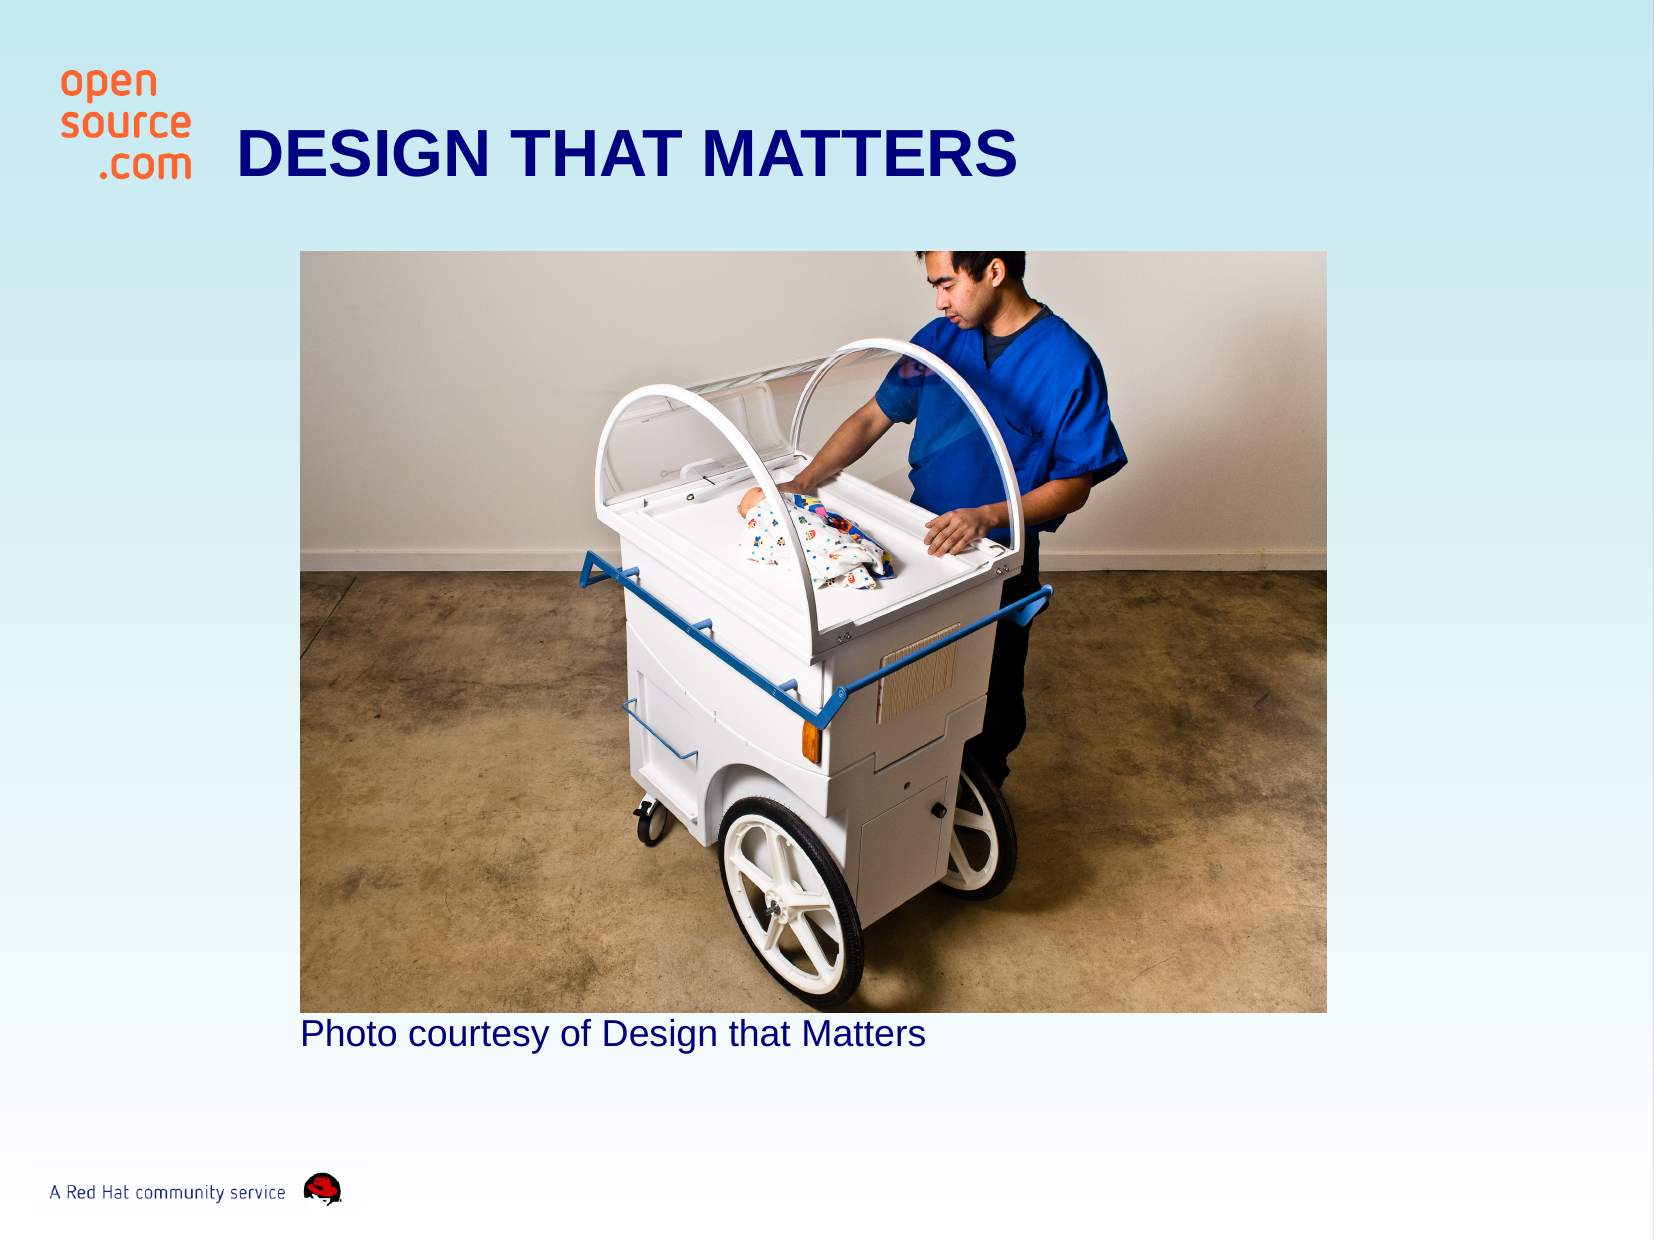

# DESIGN THAT MATTERS
Photo courtesy of Design that Matters